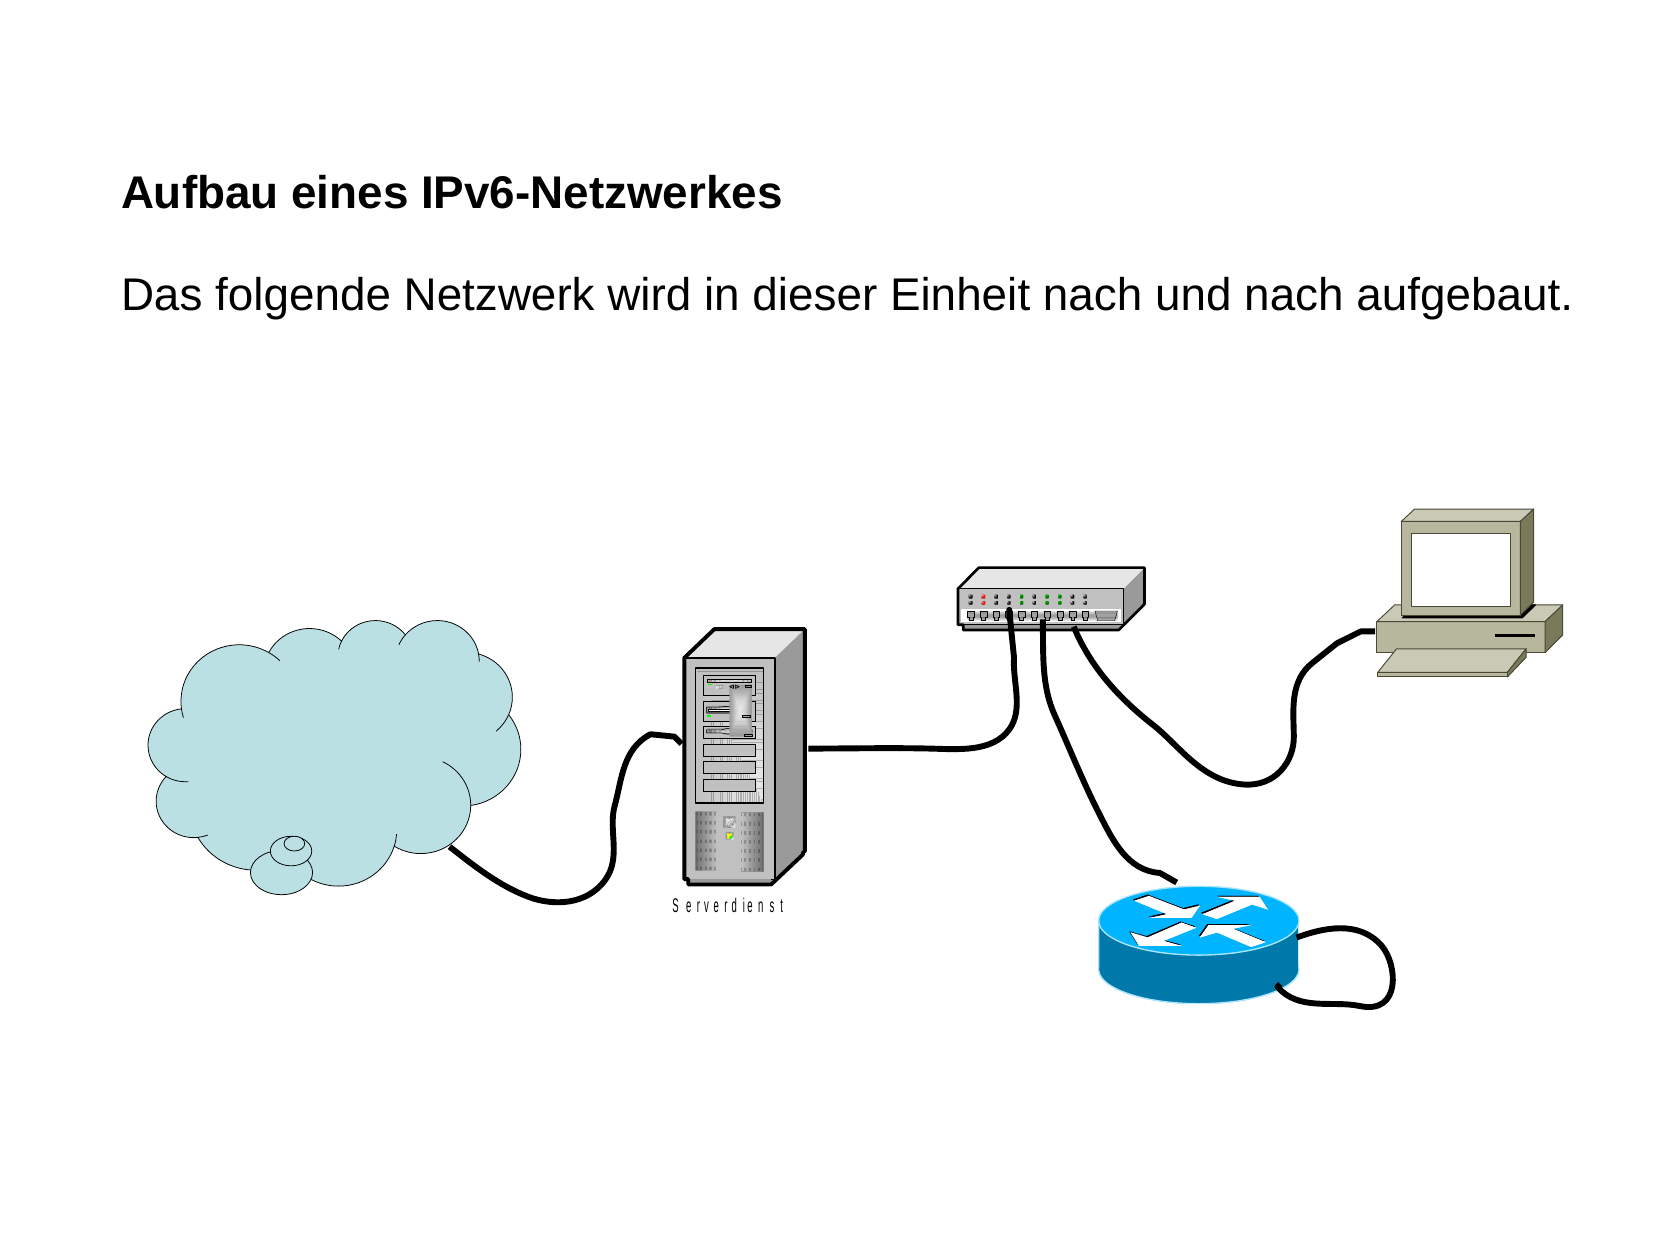

Aufbau eines IPv6-Netzwerkes
Das folgende Netzwerk wird in dieser Einheit nach und nach aufgebaut.